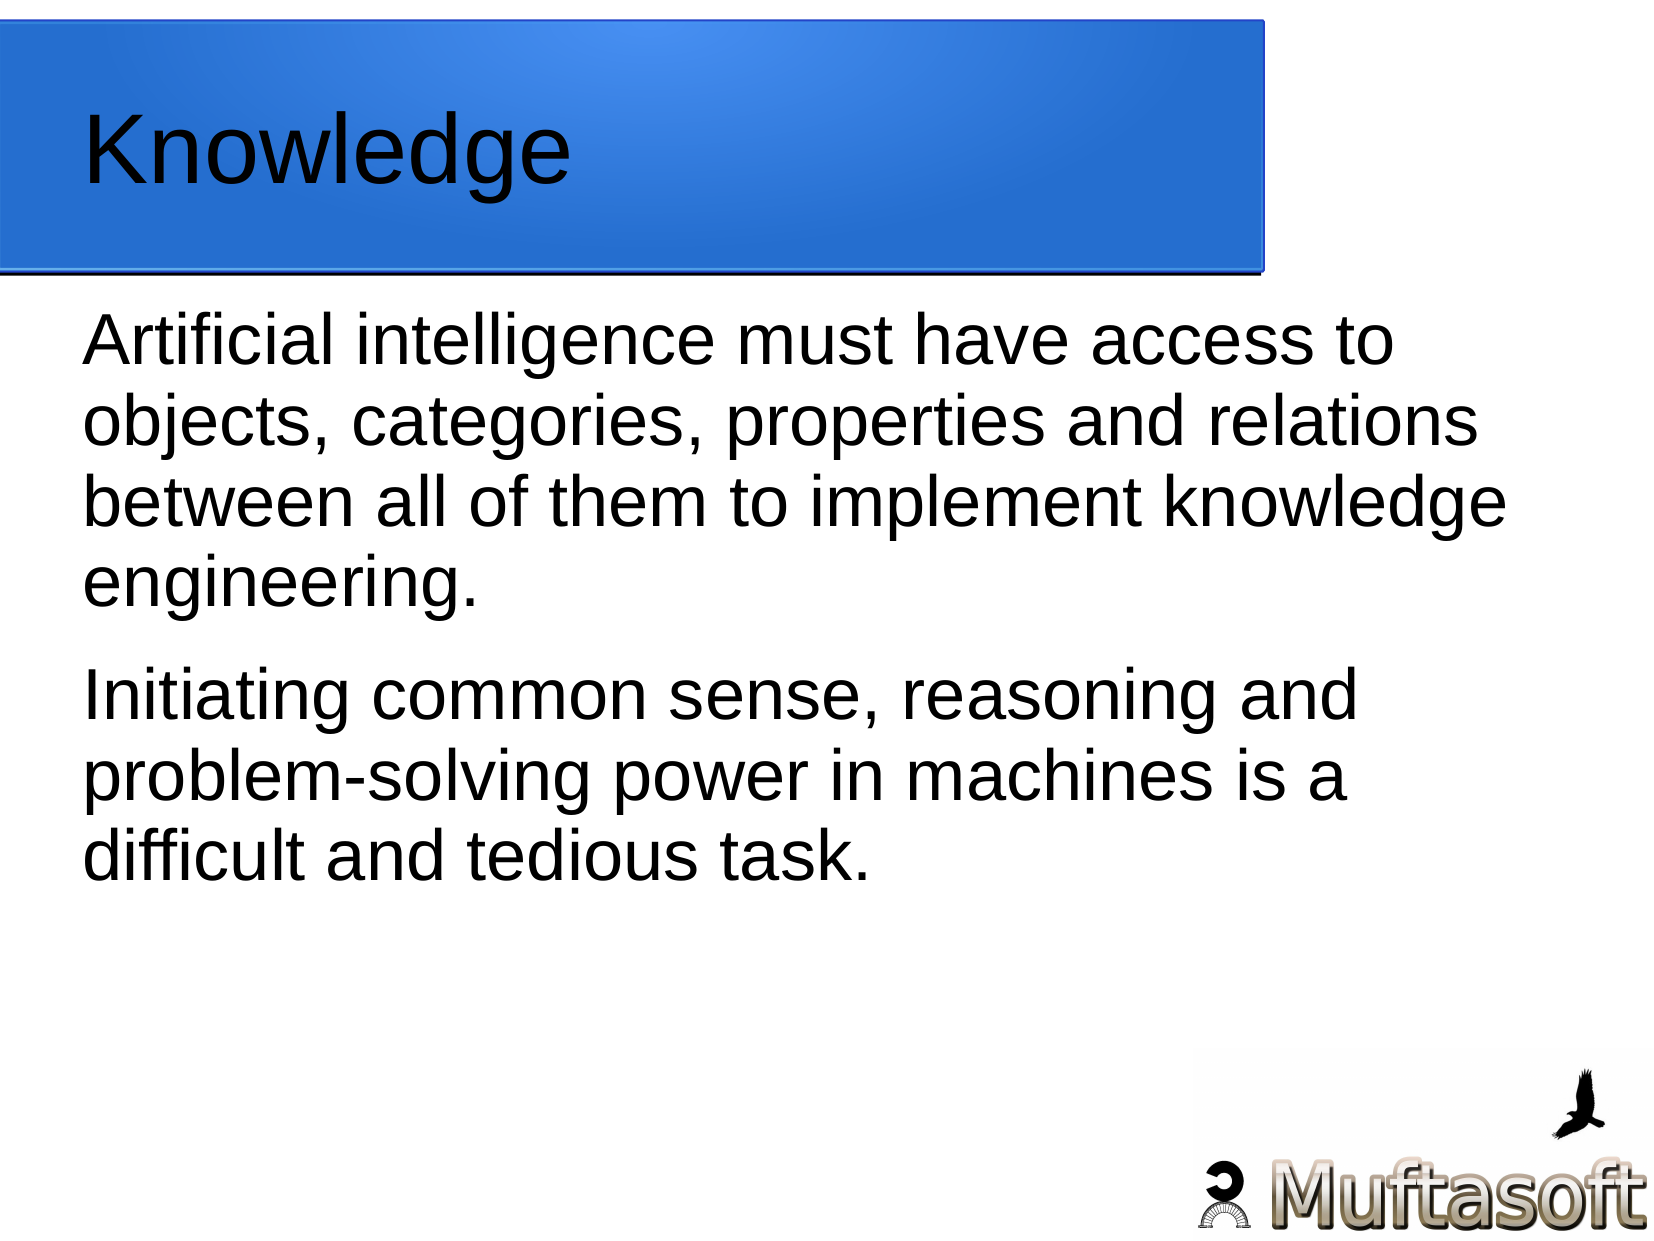

# Knowledge
Artificial intelligence must have access to objects, categories, properties and relations between all of them to implement knowledge engineering.
Initiating common sense, reasoning and problem-solving power in machines is a difficult and tedious task.